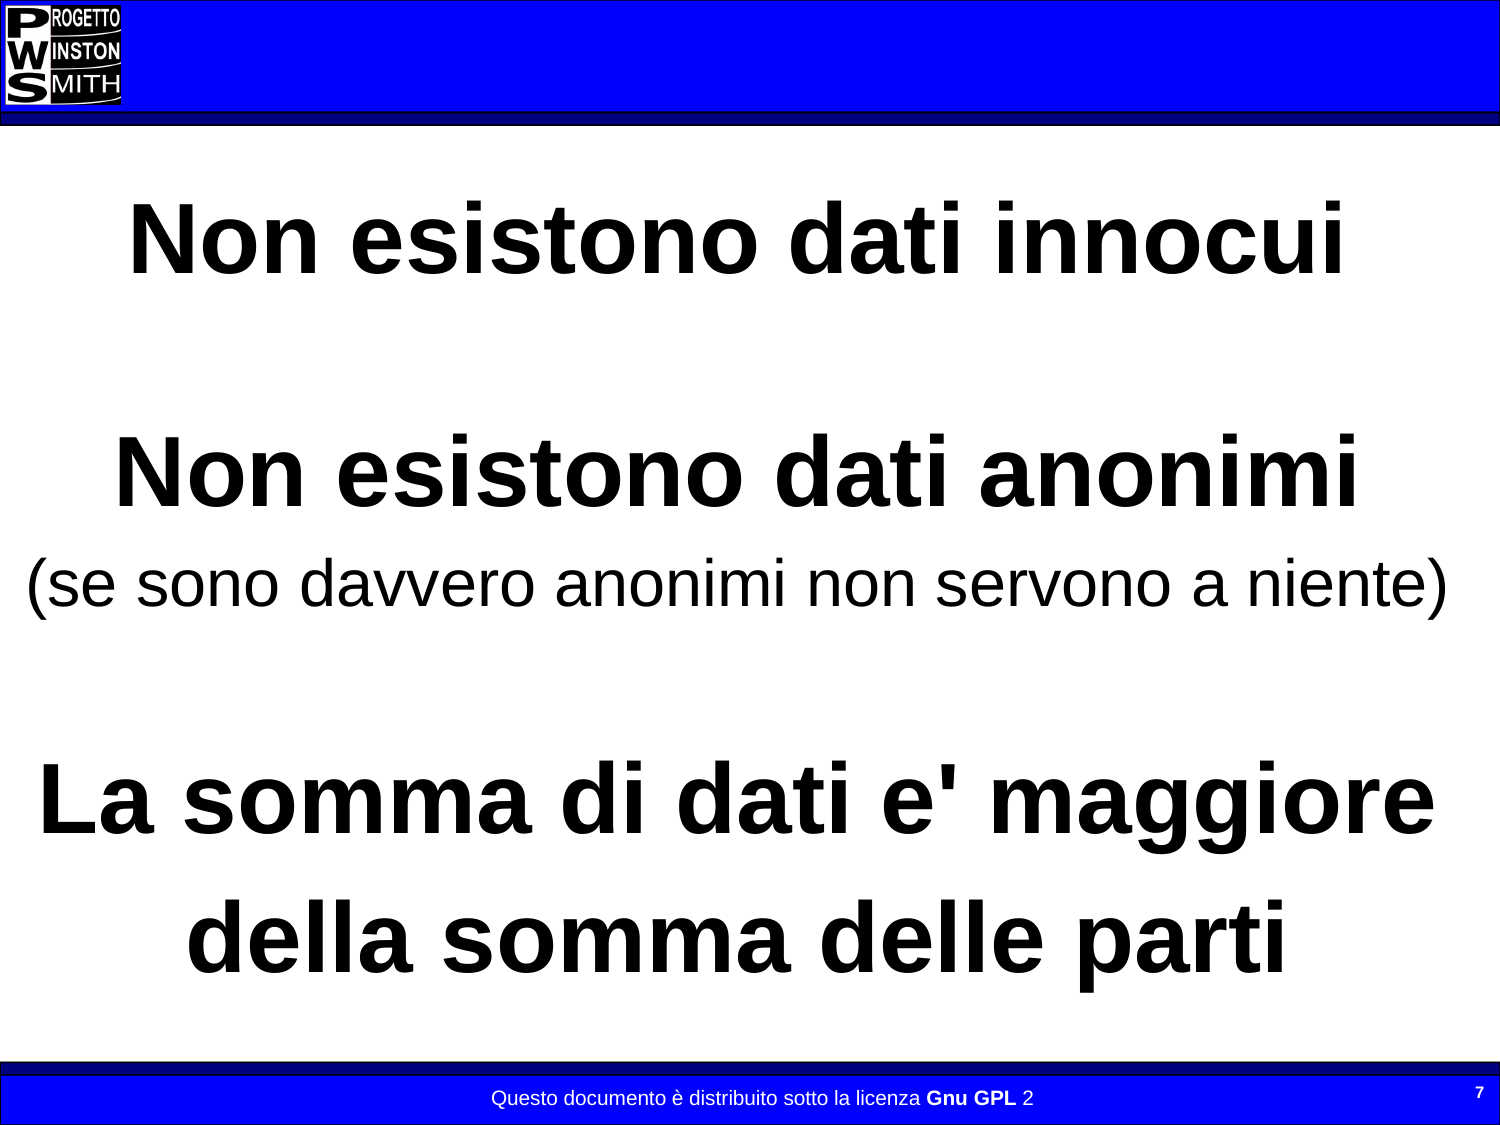

Non esistono dati innocui
Non esistono dati anonimi
(se sono davvero anonimi non servono a niente)
La somma di dati e' maggiore della somma delle parti